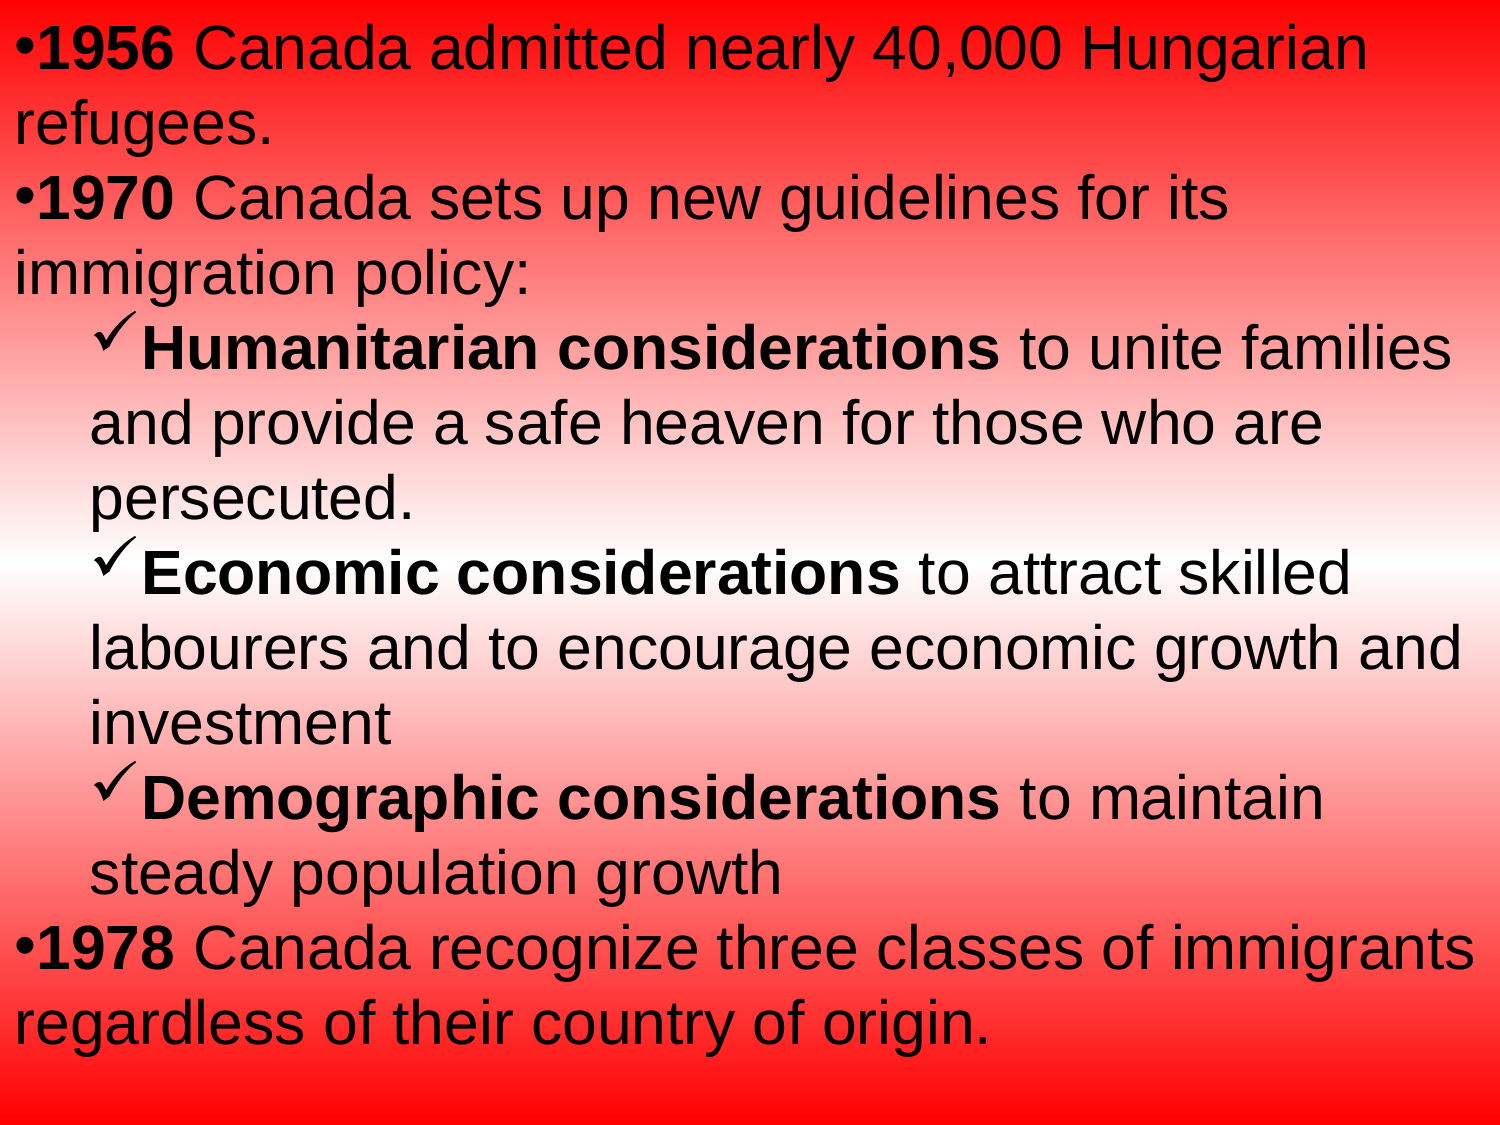

1956 Canada admitted nearly 40,000 Hungarian refugees.
1970 Canada sets up new guidelines for its immigration policy:
Humanitarian considerations to unite families and provide a safe heaven for those who are persecuted.
Economic considerations to attract skilled labourers and to encourage economic growth and investment
Demographic considerations to maintain steady population growth
1978 Canada recognize three classes of immigrants regardless of their country of origin.